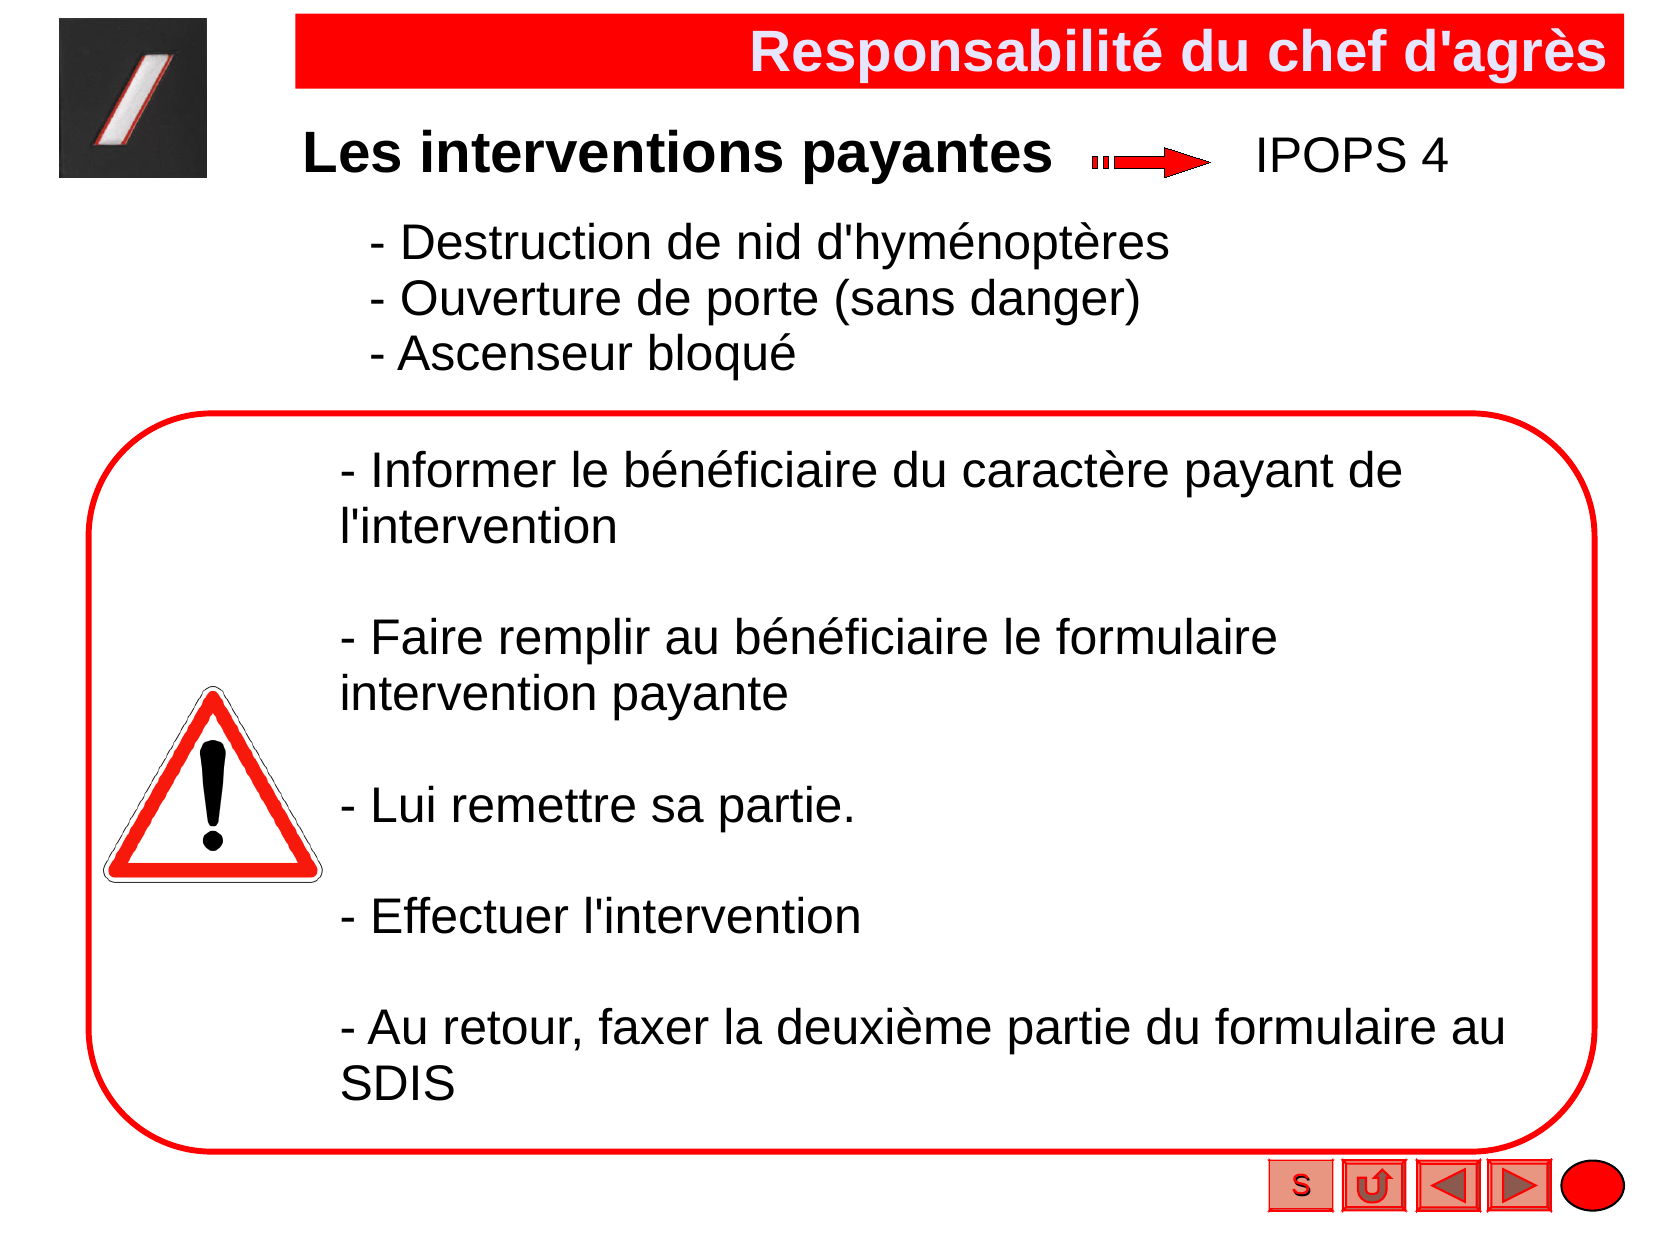

Responsabilité du chef d'agrès
Les interventions payantes
IPOPS 4
- Destruction de nid d'hyménoptères
- Ouverture de porte (sans danger)
- Ascenseur bloqué
- Informer le bénéficiaire du caractère payant de l'intervention
- Faire remplir au bénéficiaire le formulaire intervention payante
- Lui remettre sa partie.
- Effectuer l'intervention
- Au retour, faxer la deuxième partie du formulaire au SDIS
#